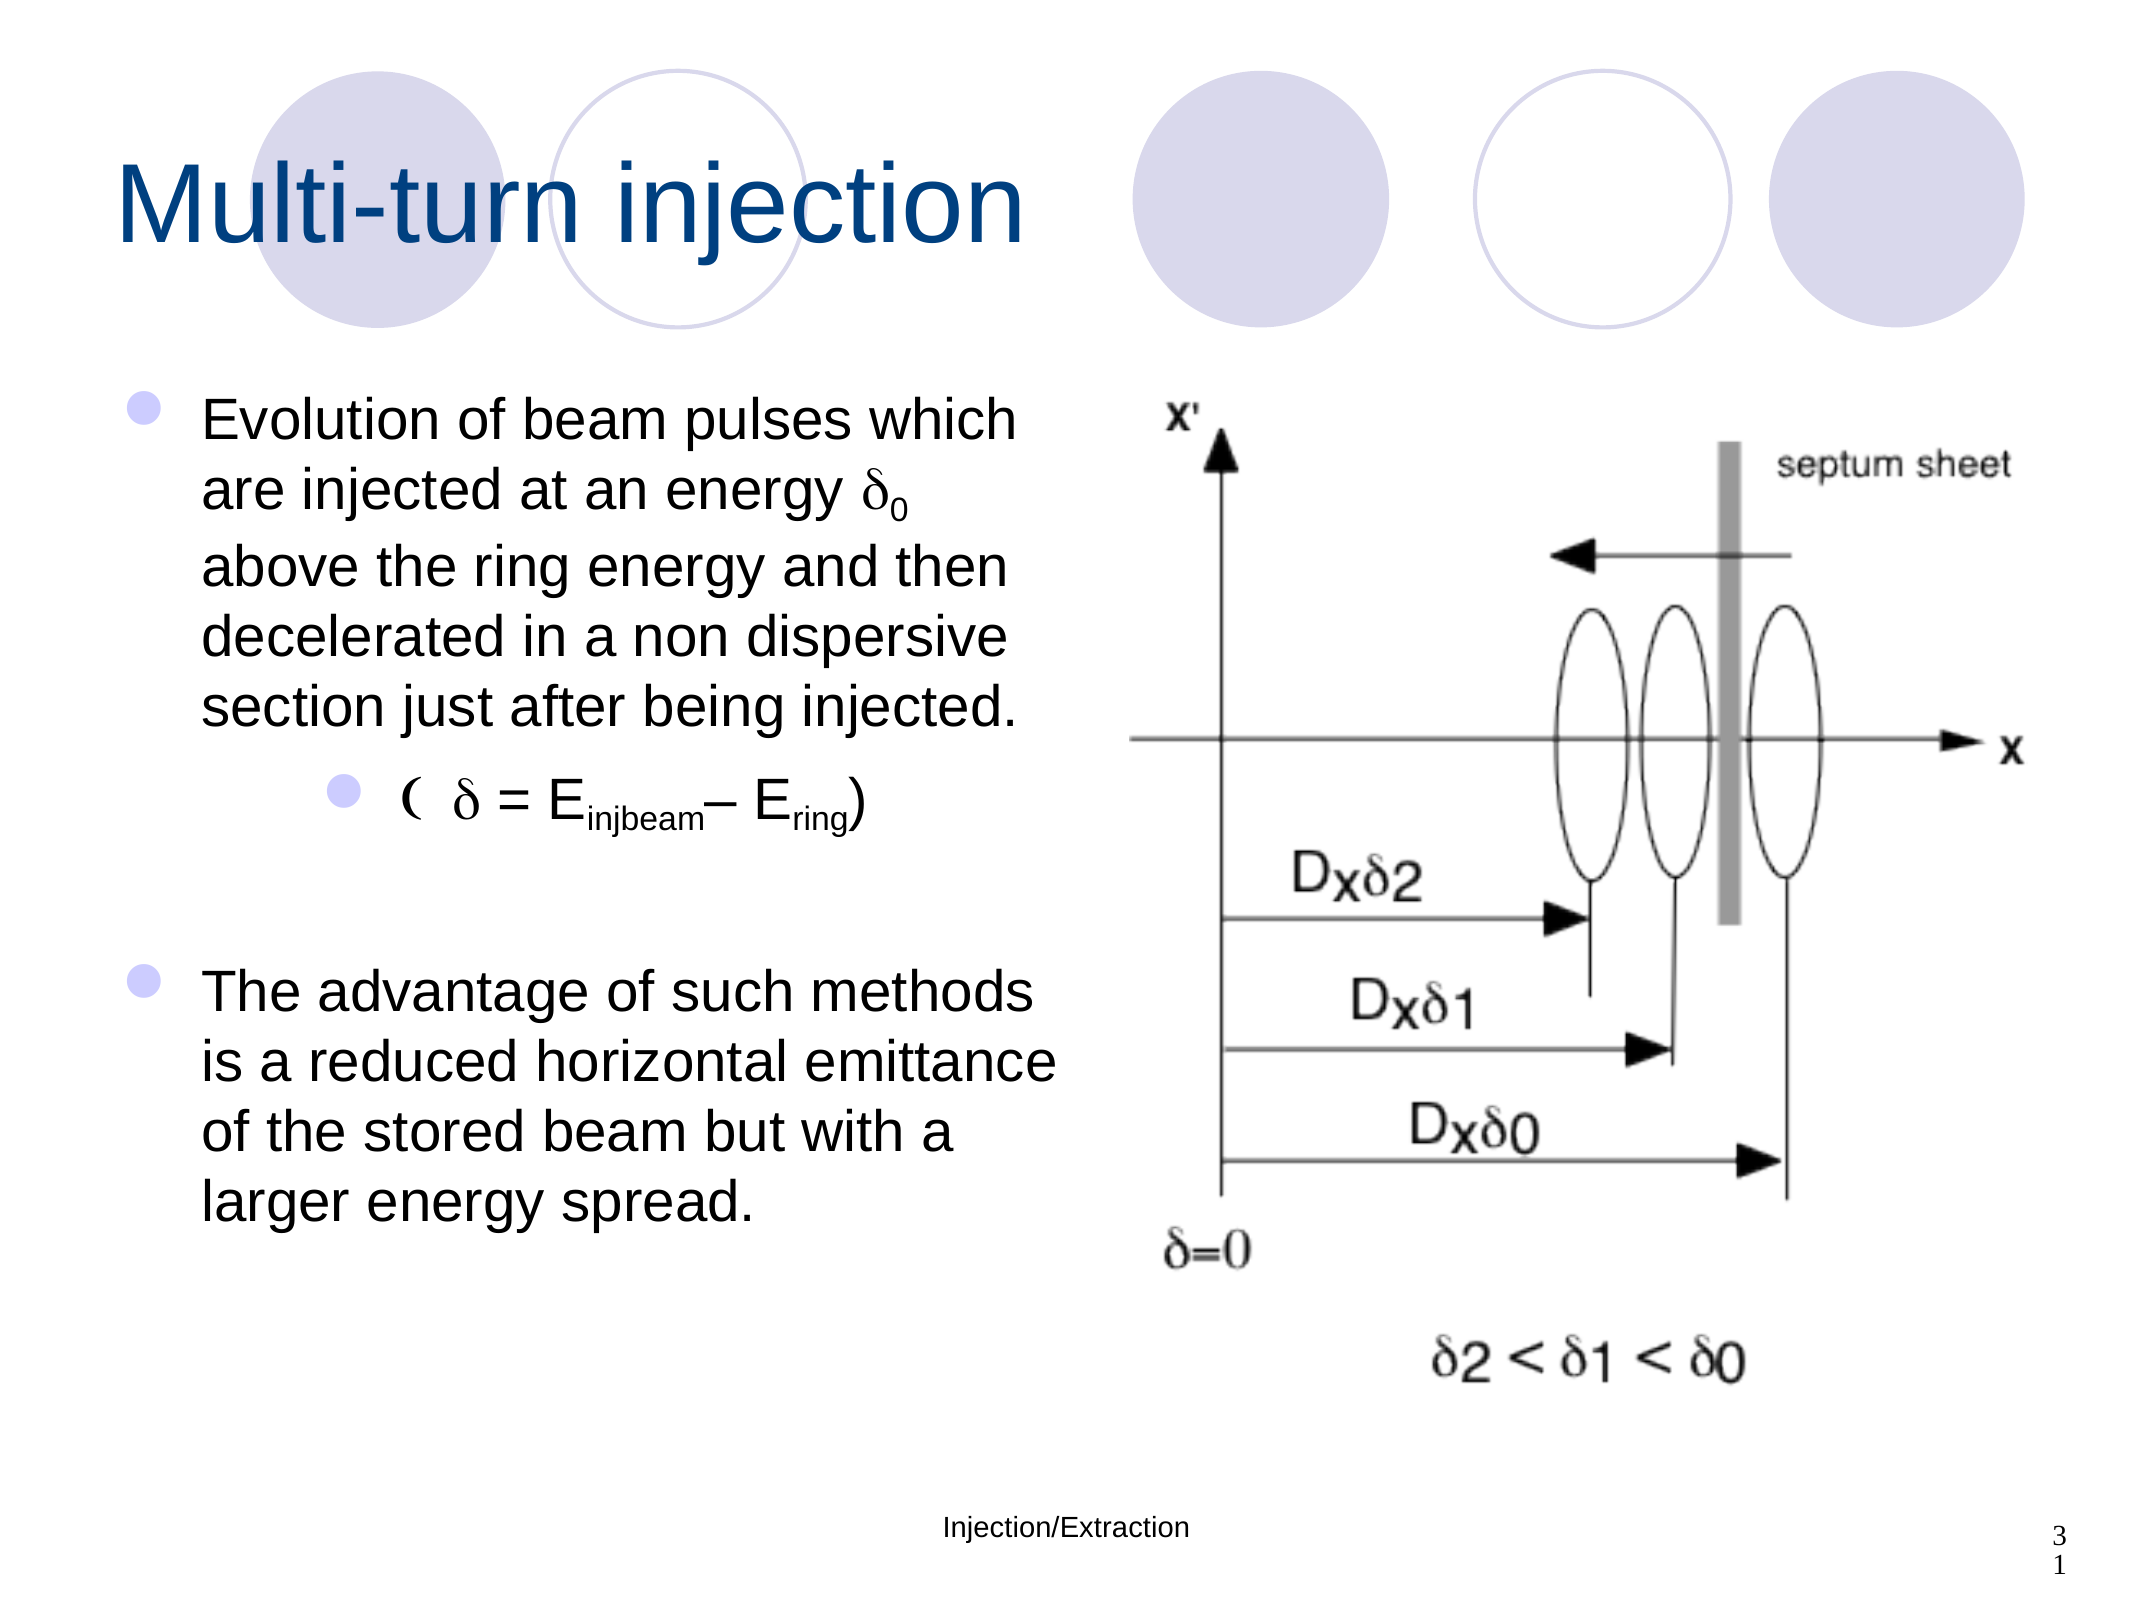

# Multi-turn injection
Evolution of beam pulses which are injected at an energy 0 above the ring energy and then decelerated in a non dispersive section just after being injected.
 = Einjbeam– Ering)
The advantage of such methods is a reduced horizontal emittance of the stored beam but with a larger energy spread.
31